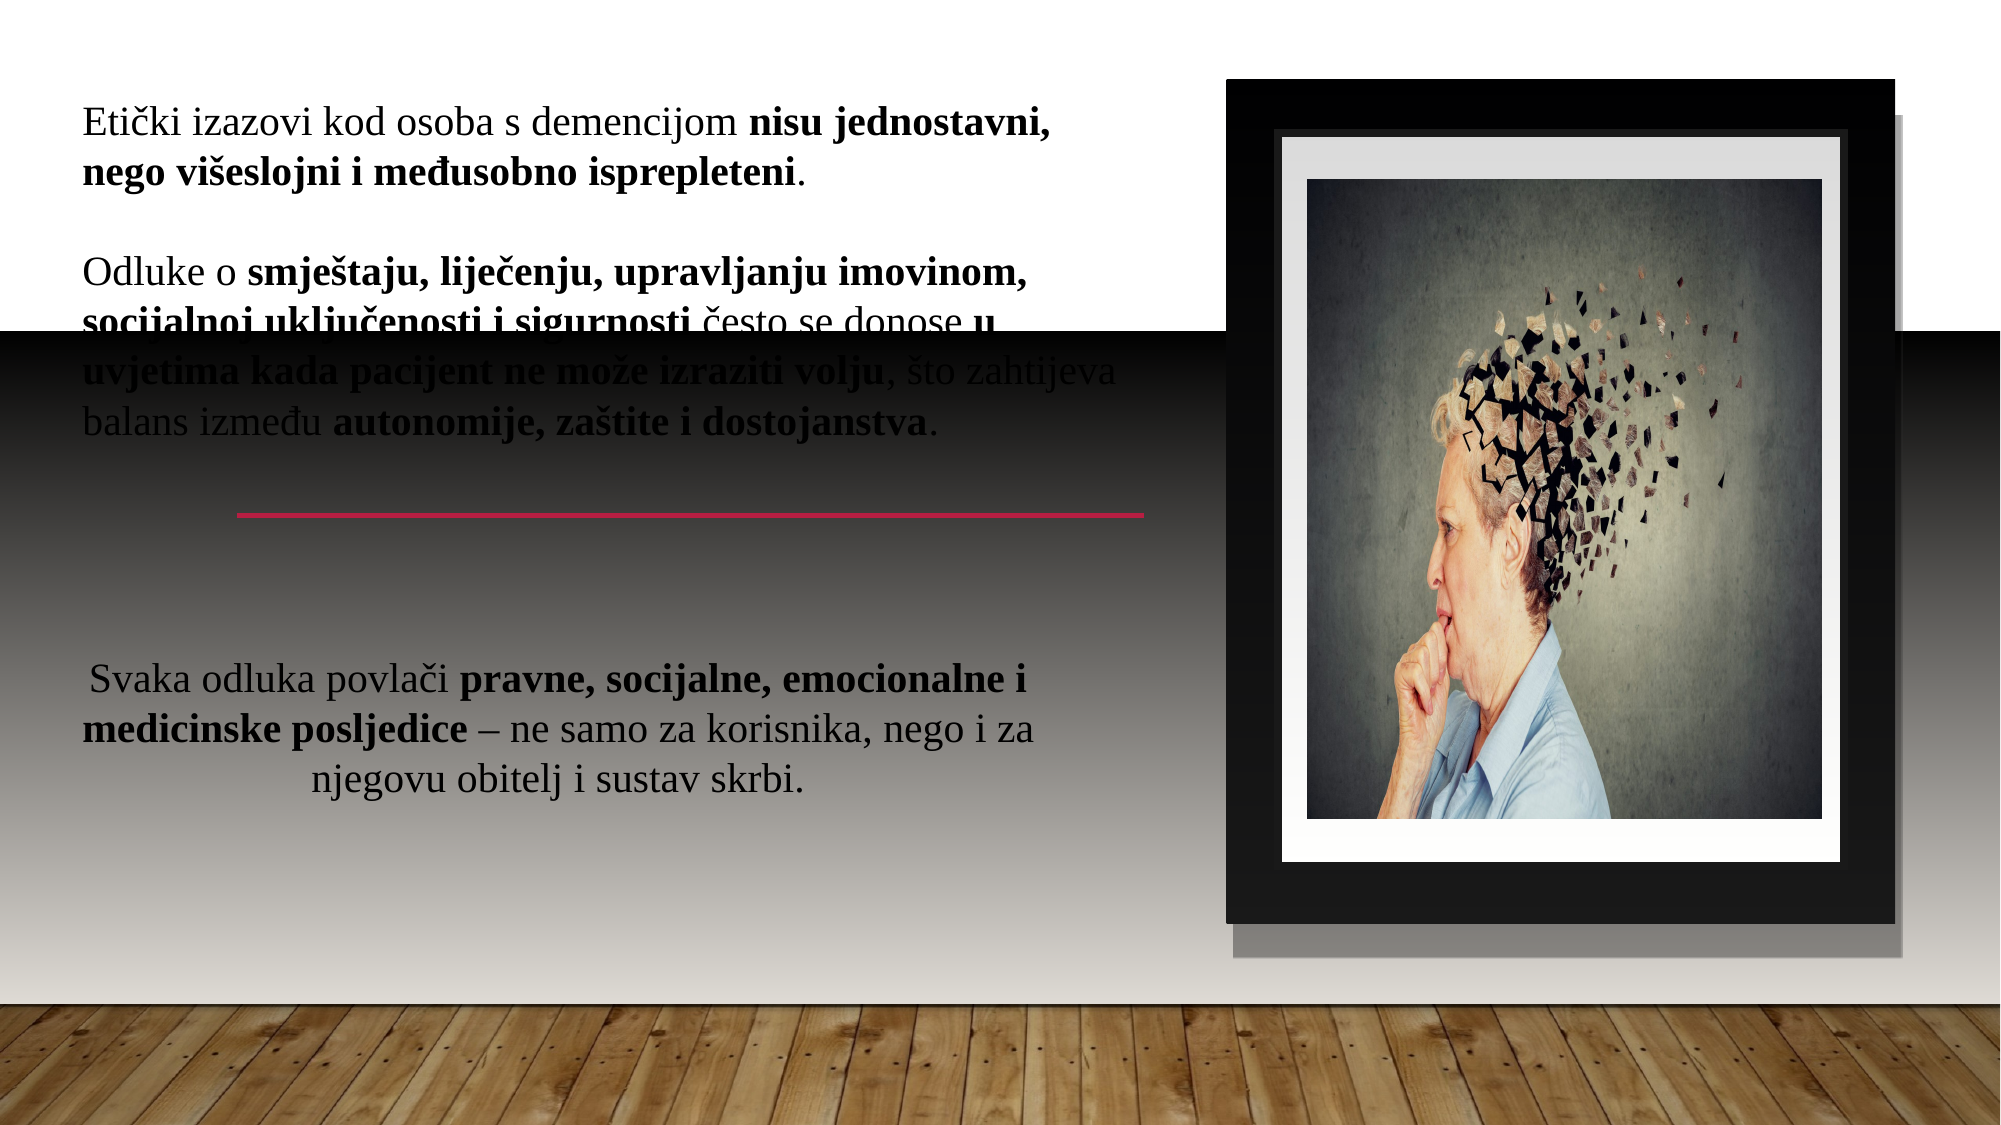

Etički izazovi kod osoba s demencijom nisu jednostavni, nego višeslojni i međusobno isprepleteni.
Odluke o smještaju, liječenju, upravljanju imovinom, socijalnoj uključenosti i sigurnosti često se donose u uvjetima kada pacijent ne može izraziti volju, što zahtijeva balans između autonomije, zaštite i dostojanstva.
Svaka odluka povlači pravne, socijalne, emocionalne i medicinske posljedice – ne samo za korisnika, nego i za njegovu obitelj i sustav skrbi.